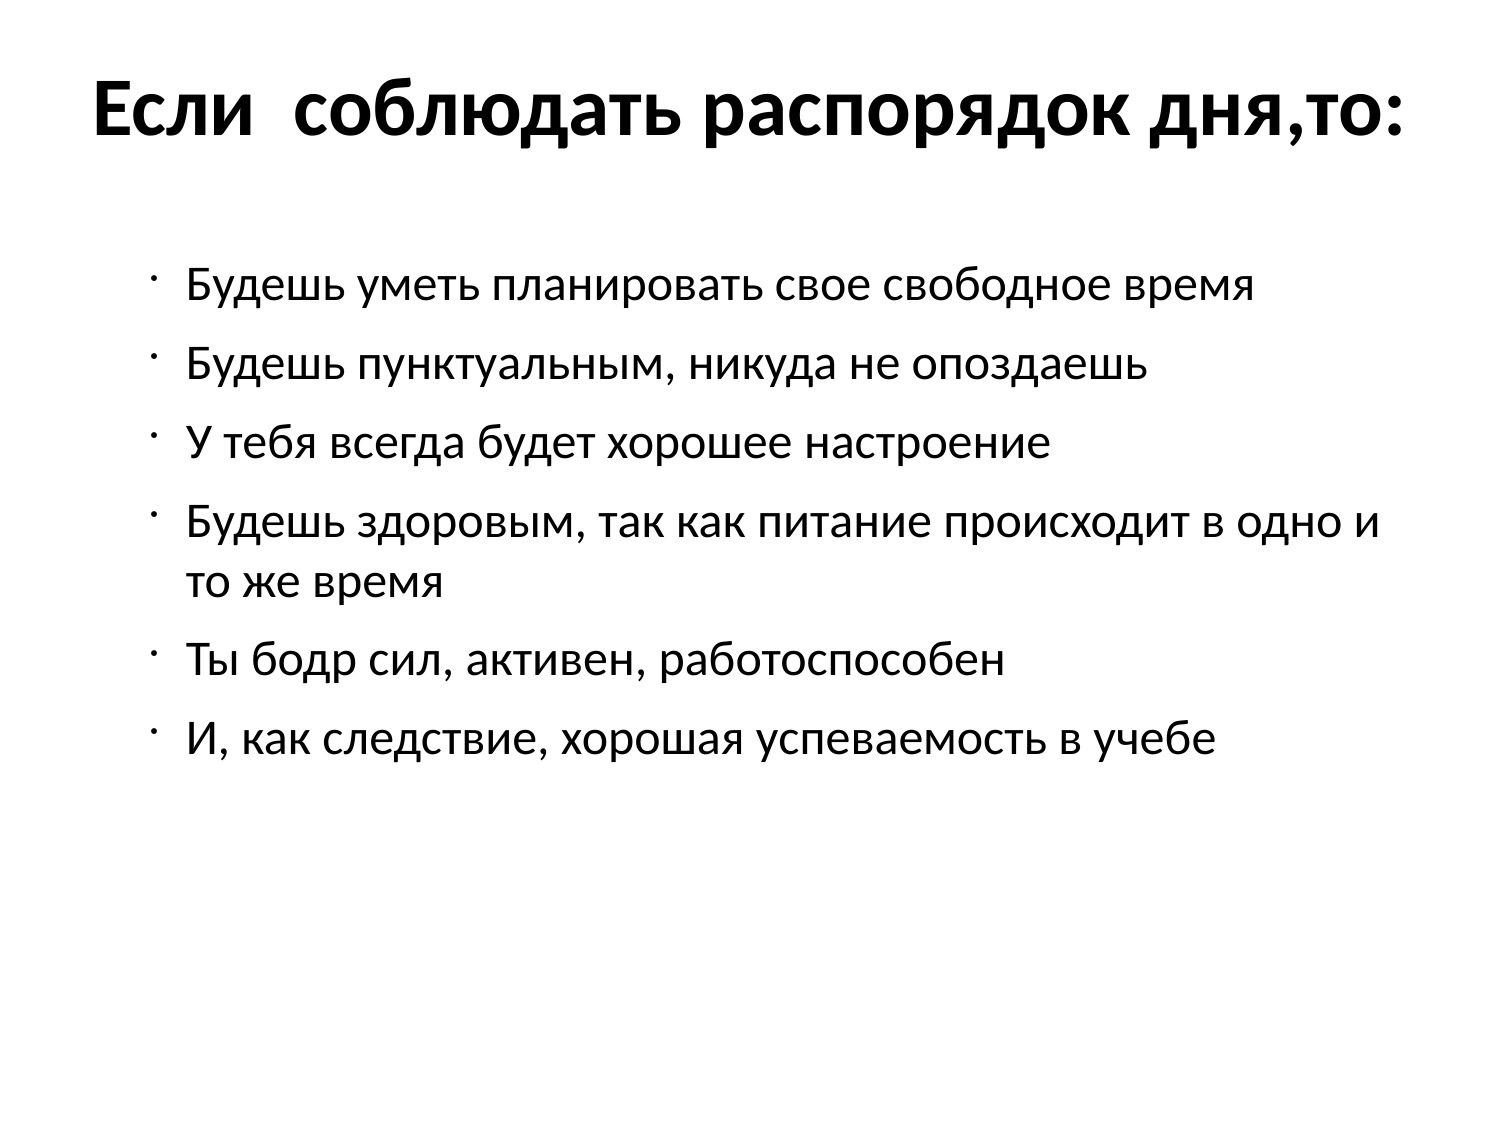

# Если соблюдать распорядок дня,то:
Будешь уметь планировать свое свободное время
Будешь пунктуальным, никуда не опоздаешь
У тебя всегда будет хорошее настроение
Будешь здоровым, так как питание происходит в одно и то же время
Ты бодр сил, активен, работоспособен
И, как следствие, хорошая успеваемость в учебе